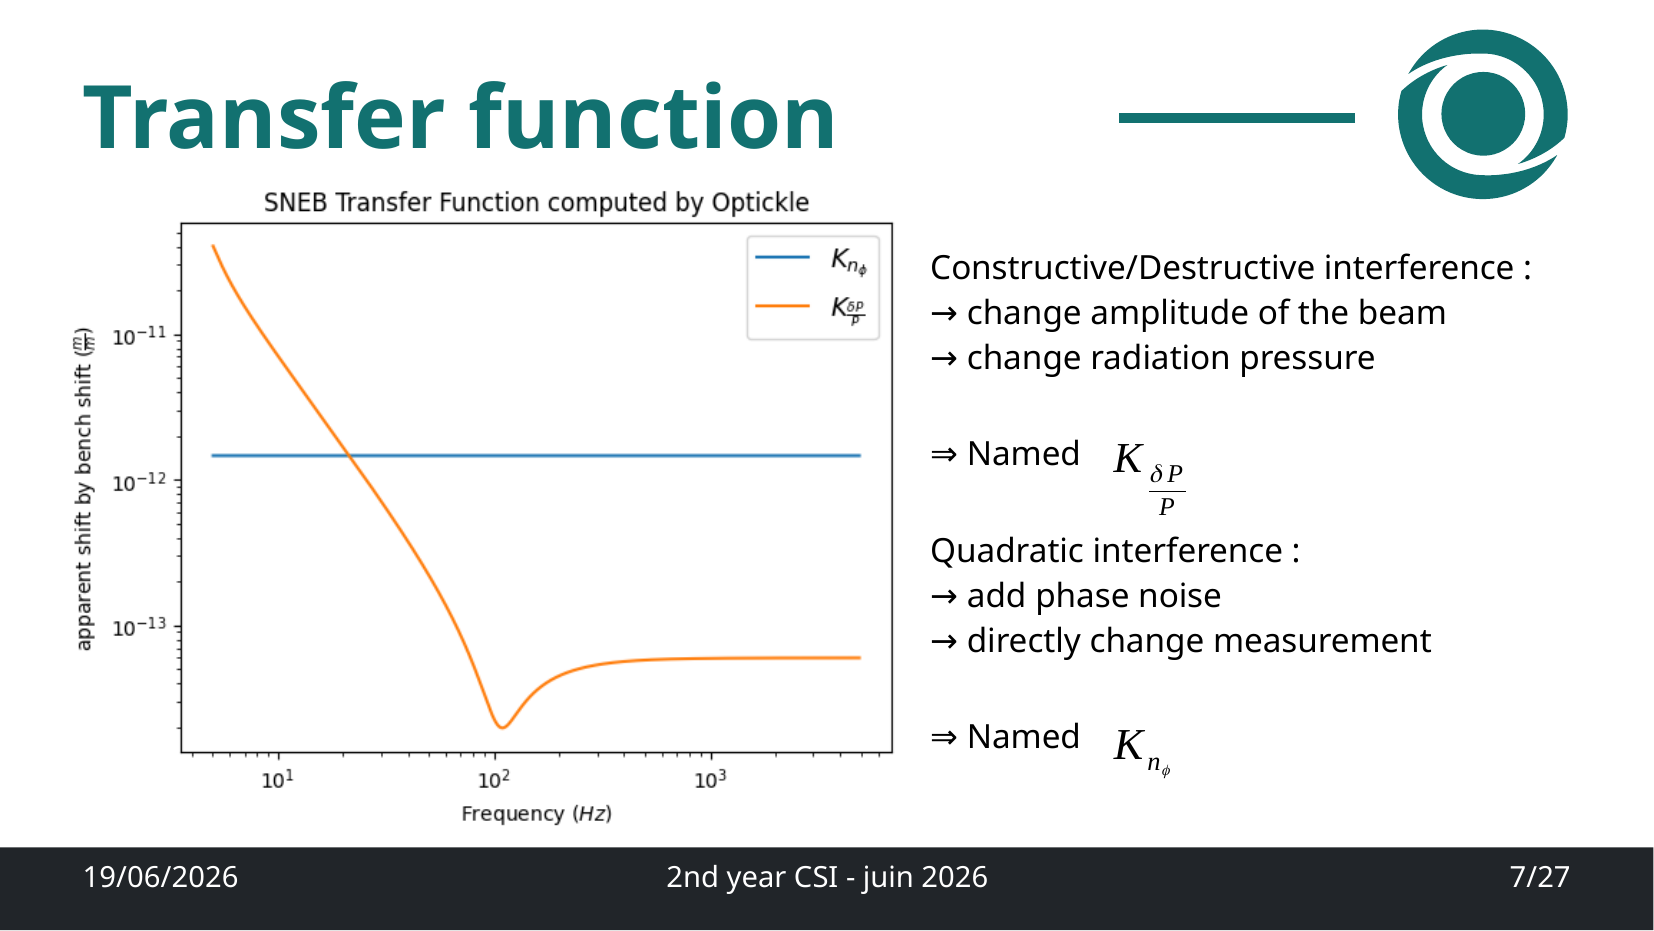

# Transfer function
Constructive/Destructive interference :
→ change amplitude of the beam
→ change radiation pressure
⇒ Named
Quadratic interference :
→ add phase noise
→ directly change measurement
⇒ Named
19/06/2026
2nd year CSI - juin 2026
7